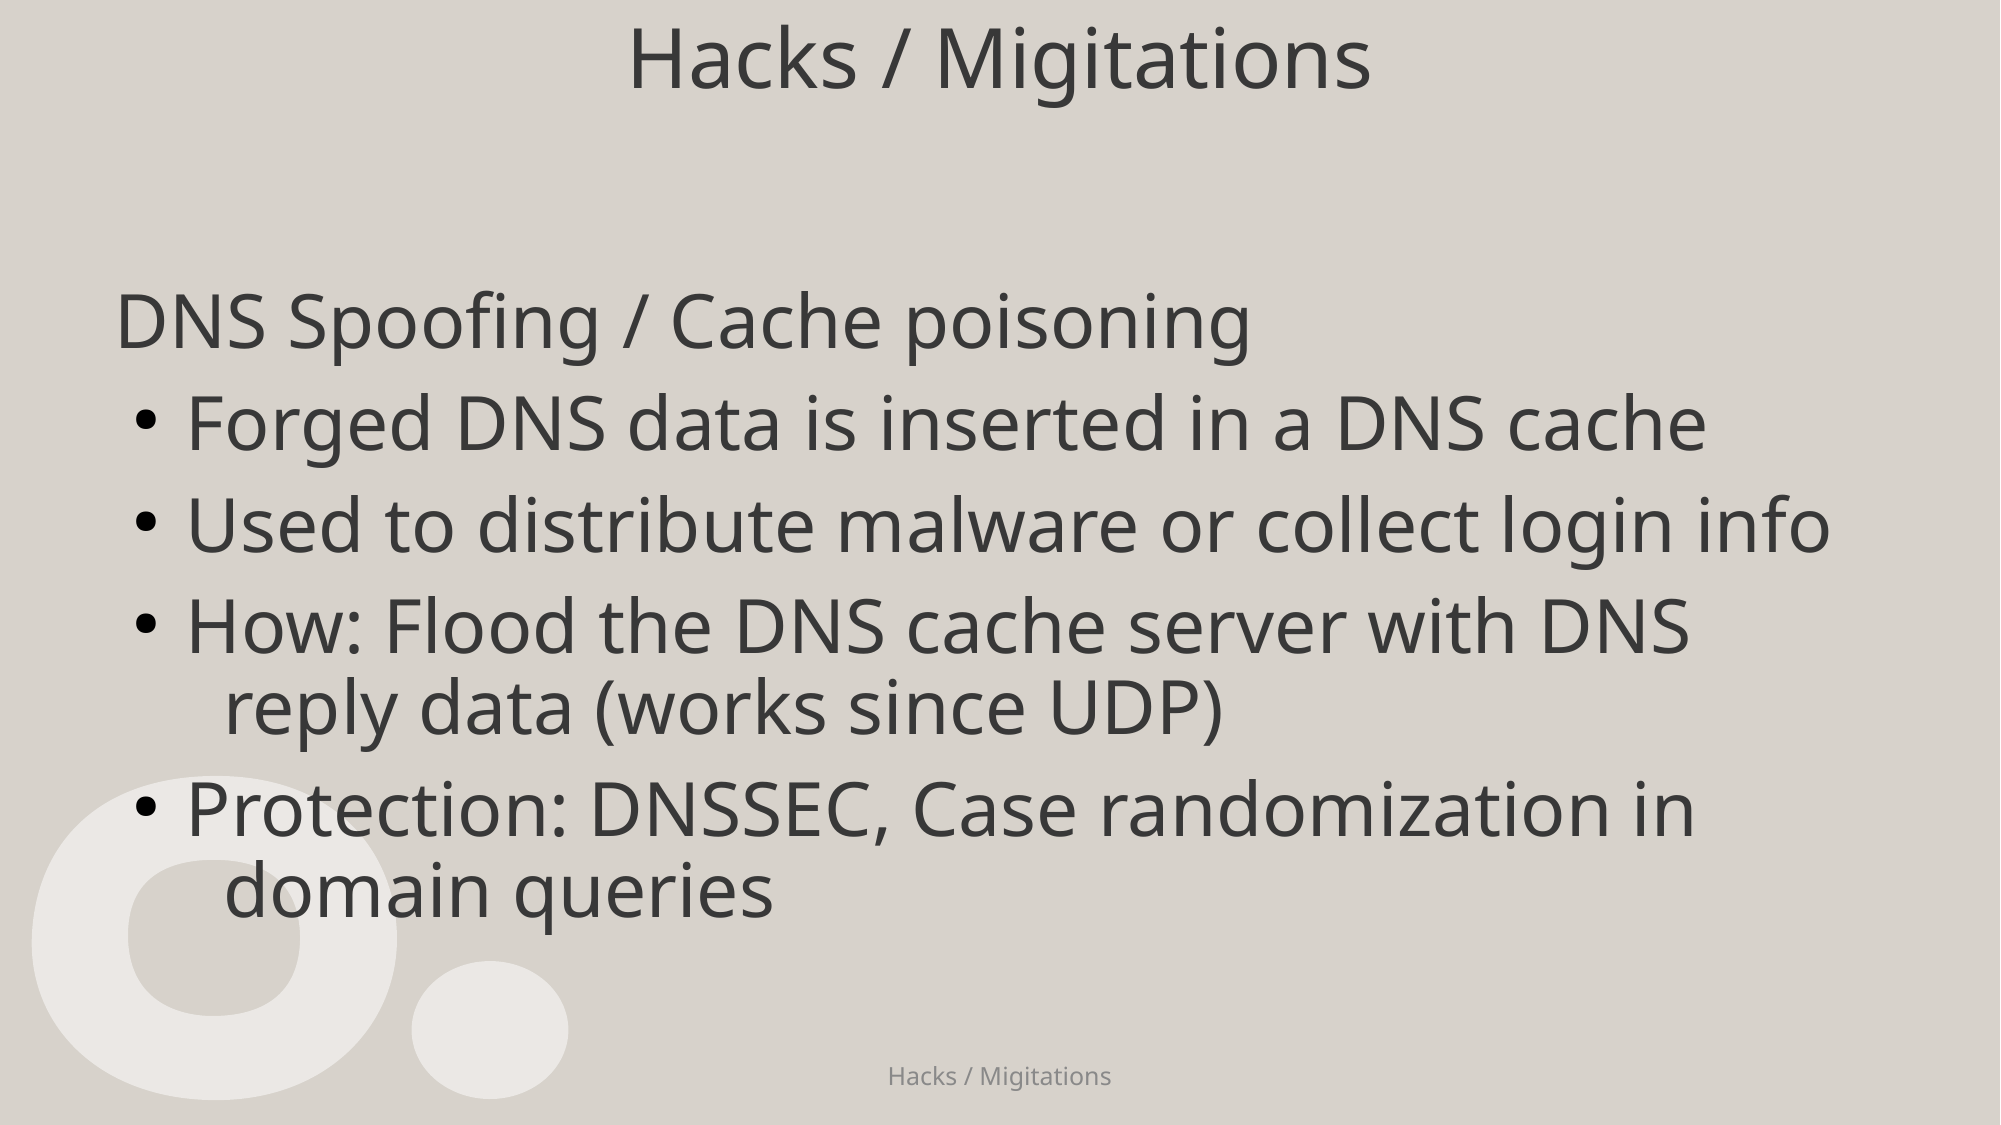

Hacks / Migitations
# DNS Spoofing / Cache poisoning
Forged DNS data is inserted in a DNS cache
Used to distribute malware or collect login info
How: Flood the DNS cache server with DNS reply data (works since UDP)
Protection: DNSSEC, Case randomization in domain queries
Hacks / Migitations